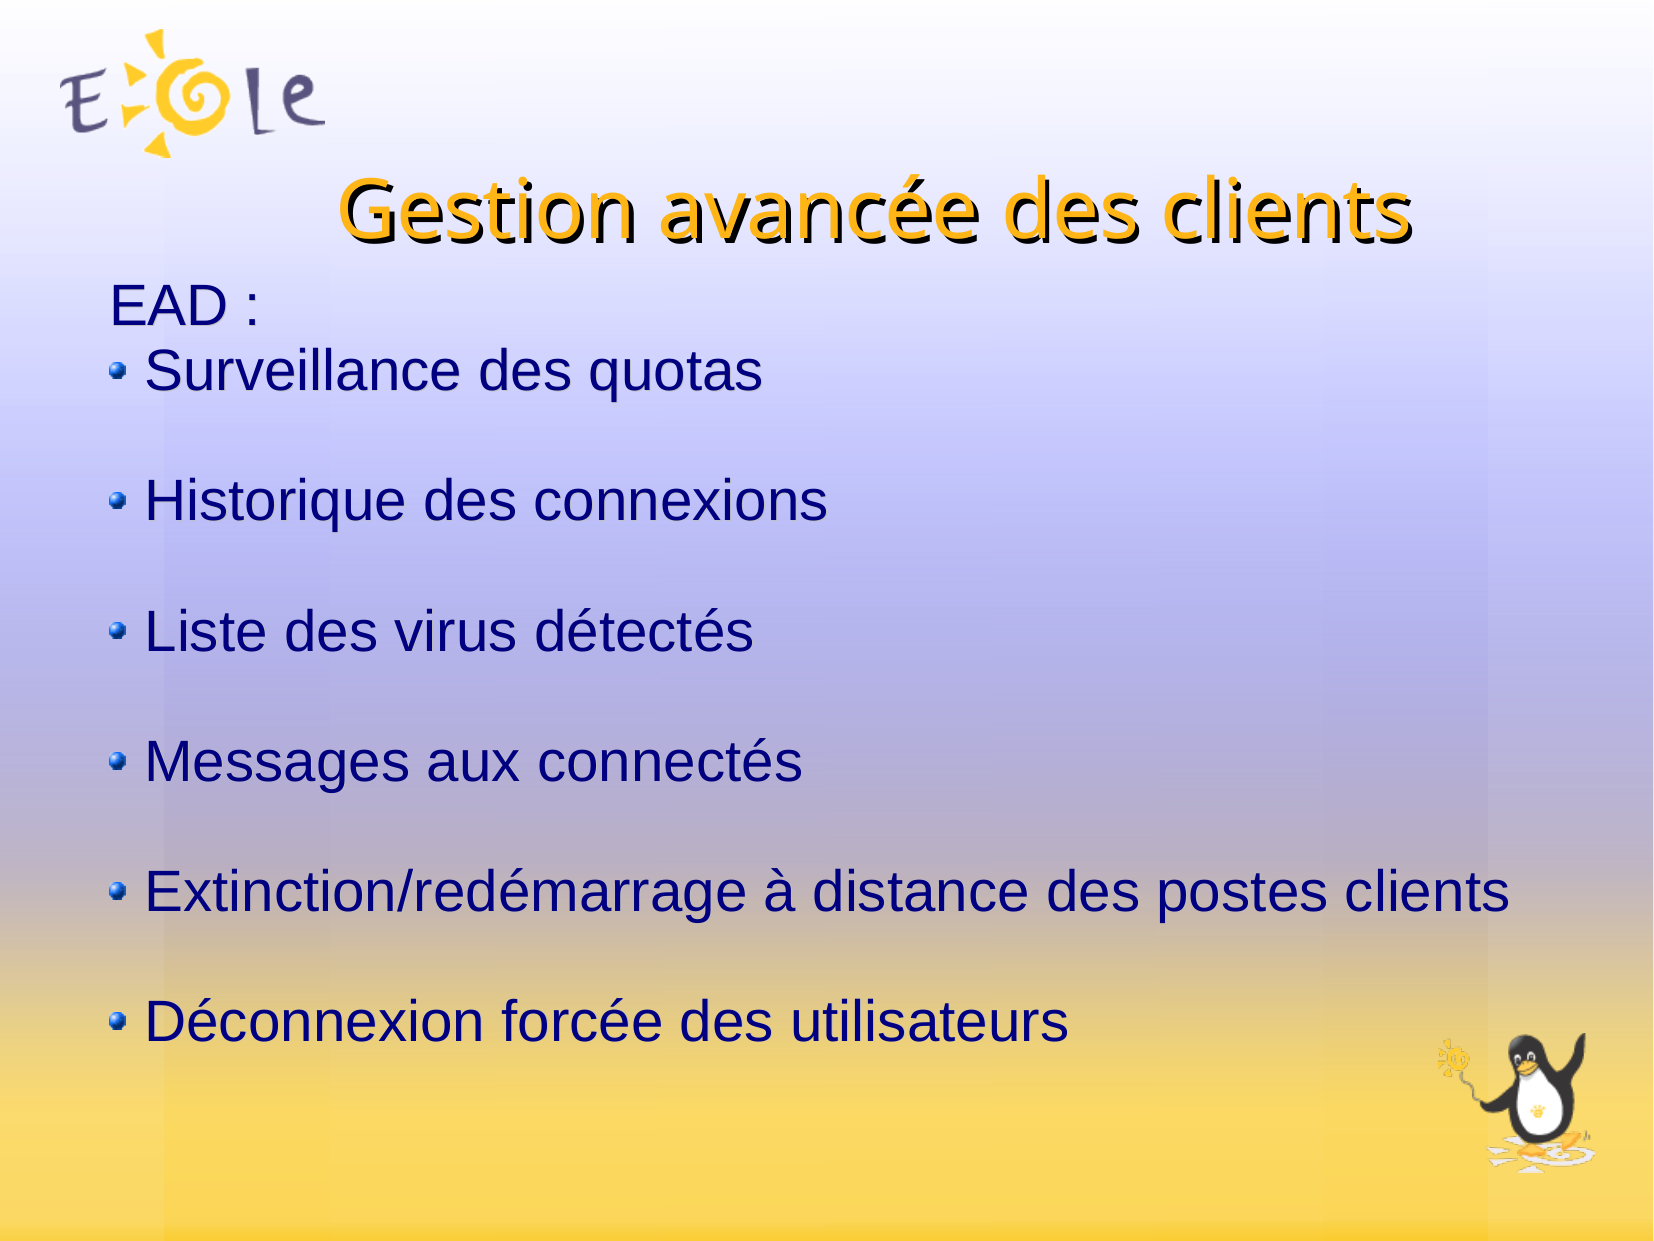

# Gestion avancée des clients
EAD :
Surveillance des quotas
Historique des connexions
Liste des virus détectés
Messages aux connectés
Extinction/redémarrage à distance des postes clients
Déconnexion forcée des utilisateurs